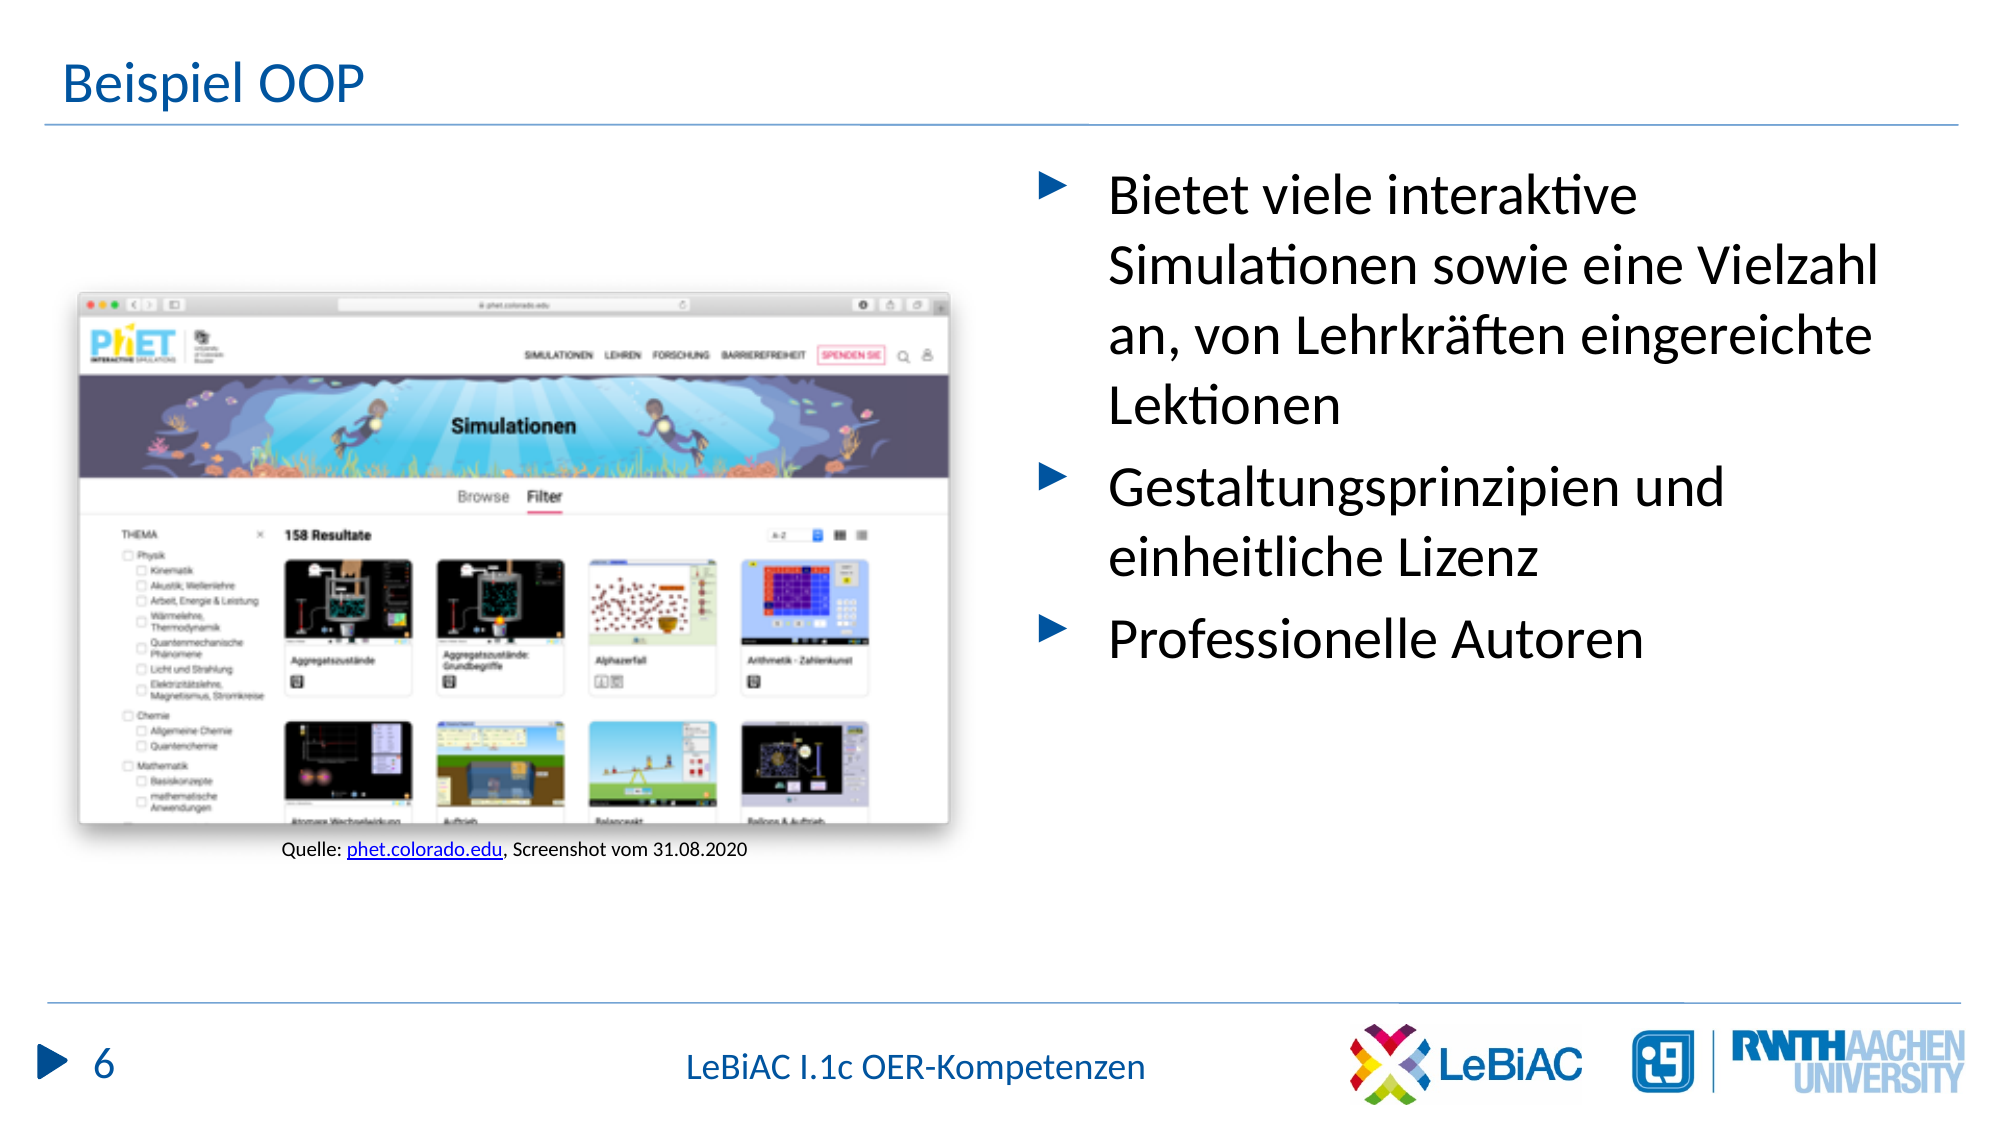

# Beispiel OOP
Bietet viele interaktive Simulationen sowie eine Vielzahl an, von Lehrkräften eingereichte Lektionen
Gestaltungsprinzipien und einheitliche Lizenz
Professionelle Autoren
Quelle: phet.colorado.edu, Screenshot vom 31.08.2020